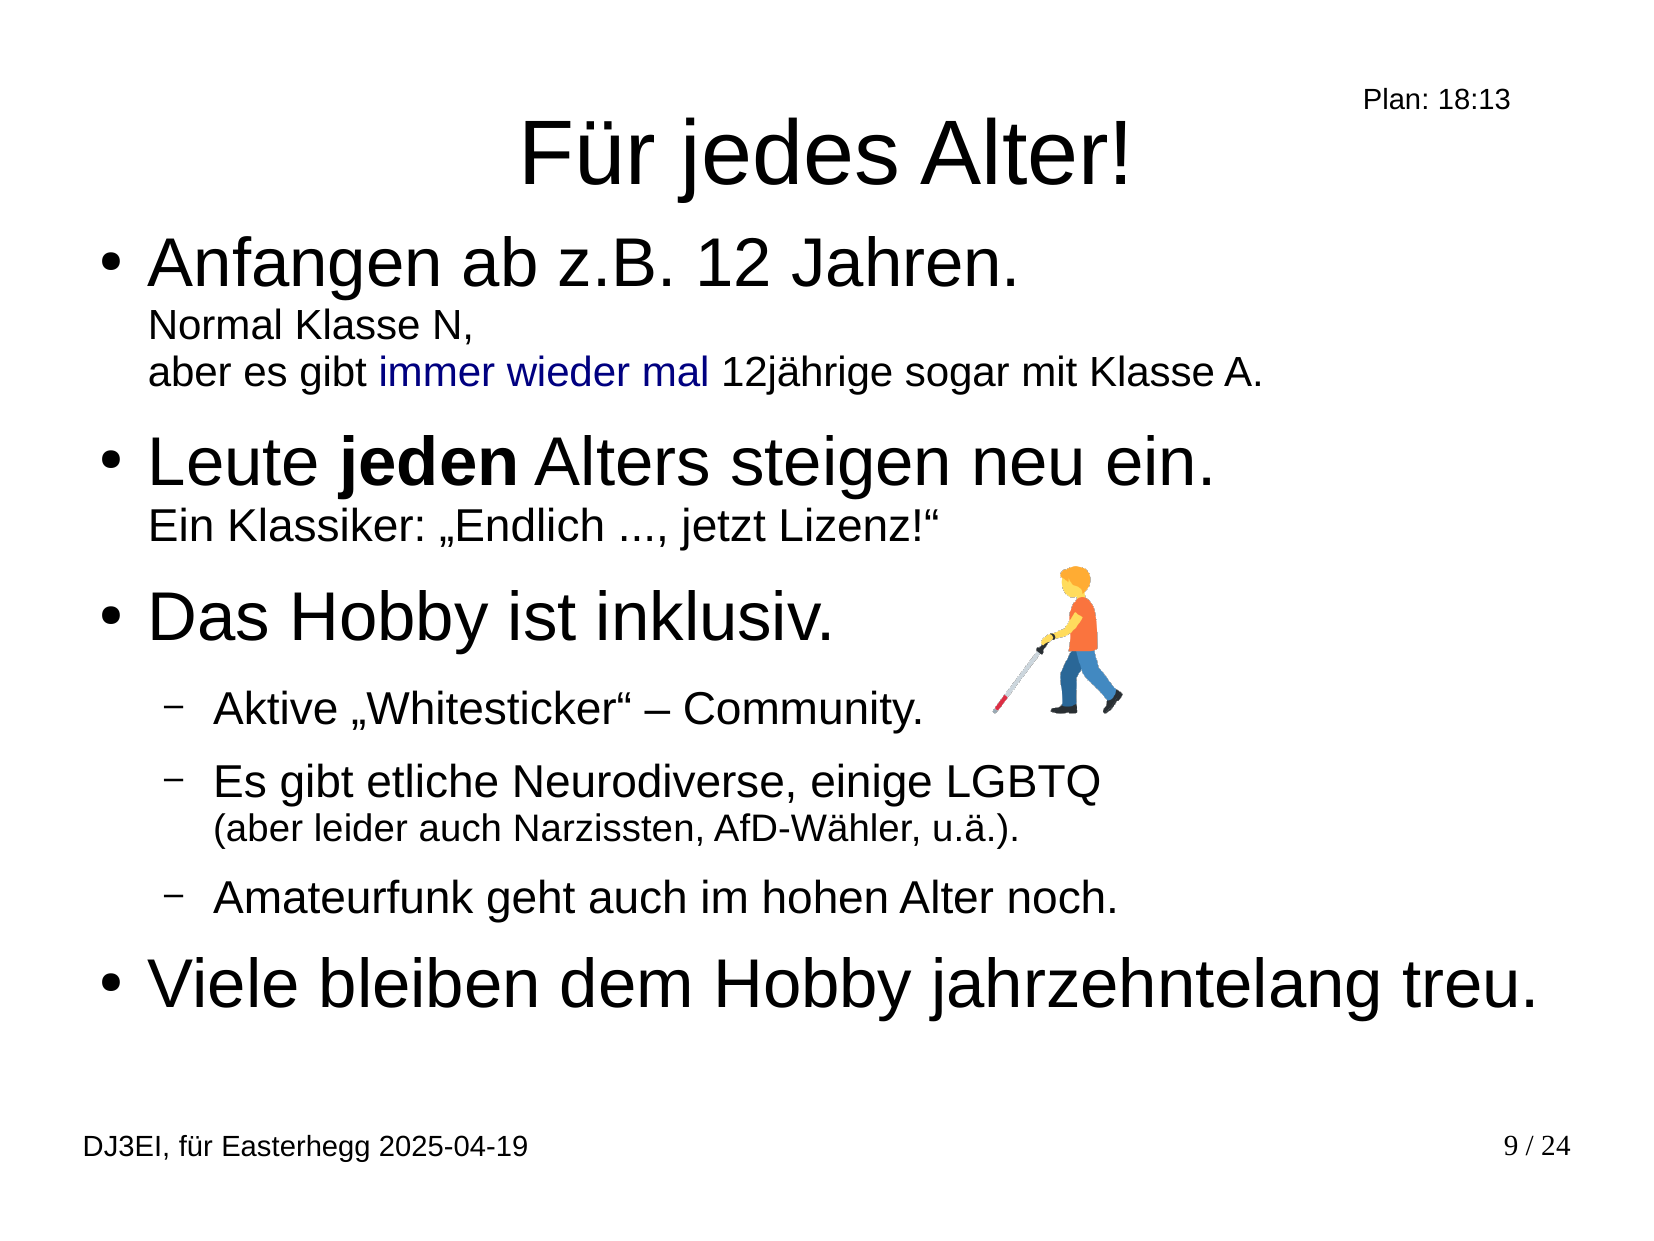

# Für jedes Alter!
Plan: 18:13
Anfangen ab z.B. 12 Jahren.
Normal Klasse N,
aber es gibt immer wieder mal 12jährige sogar mit Klasse A.
Leute jeden Alters steigen neu ein.
Ein Klassiker: „Endlich ..., jetzt Lizenz!“
Das Hobby ist inklusiv.
Aktive „Whitesticker“ – Community.
Es gibt etliche Neurodiverse, einige LGBTQ
(aber leider auch Narzissten, AfD-Wähler, u.ä.).
Amateurfunk geht auch im hohen Alter noch.
Viele bleiben dem Hobby jahrzehntelang treu.
9